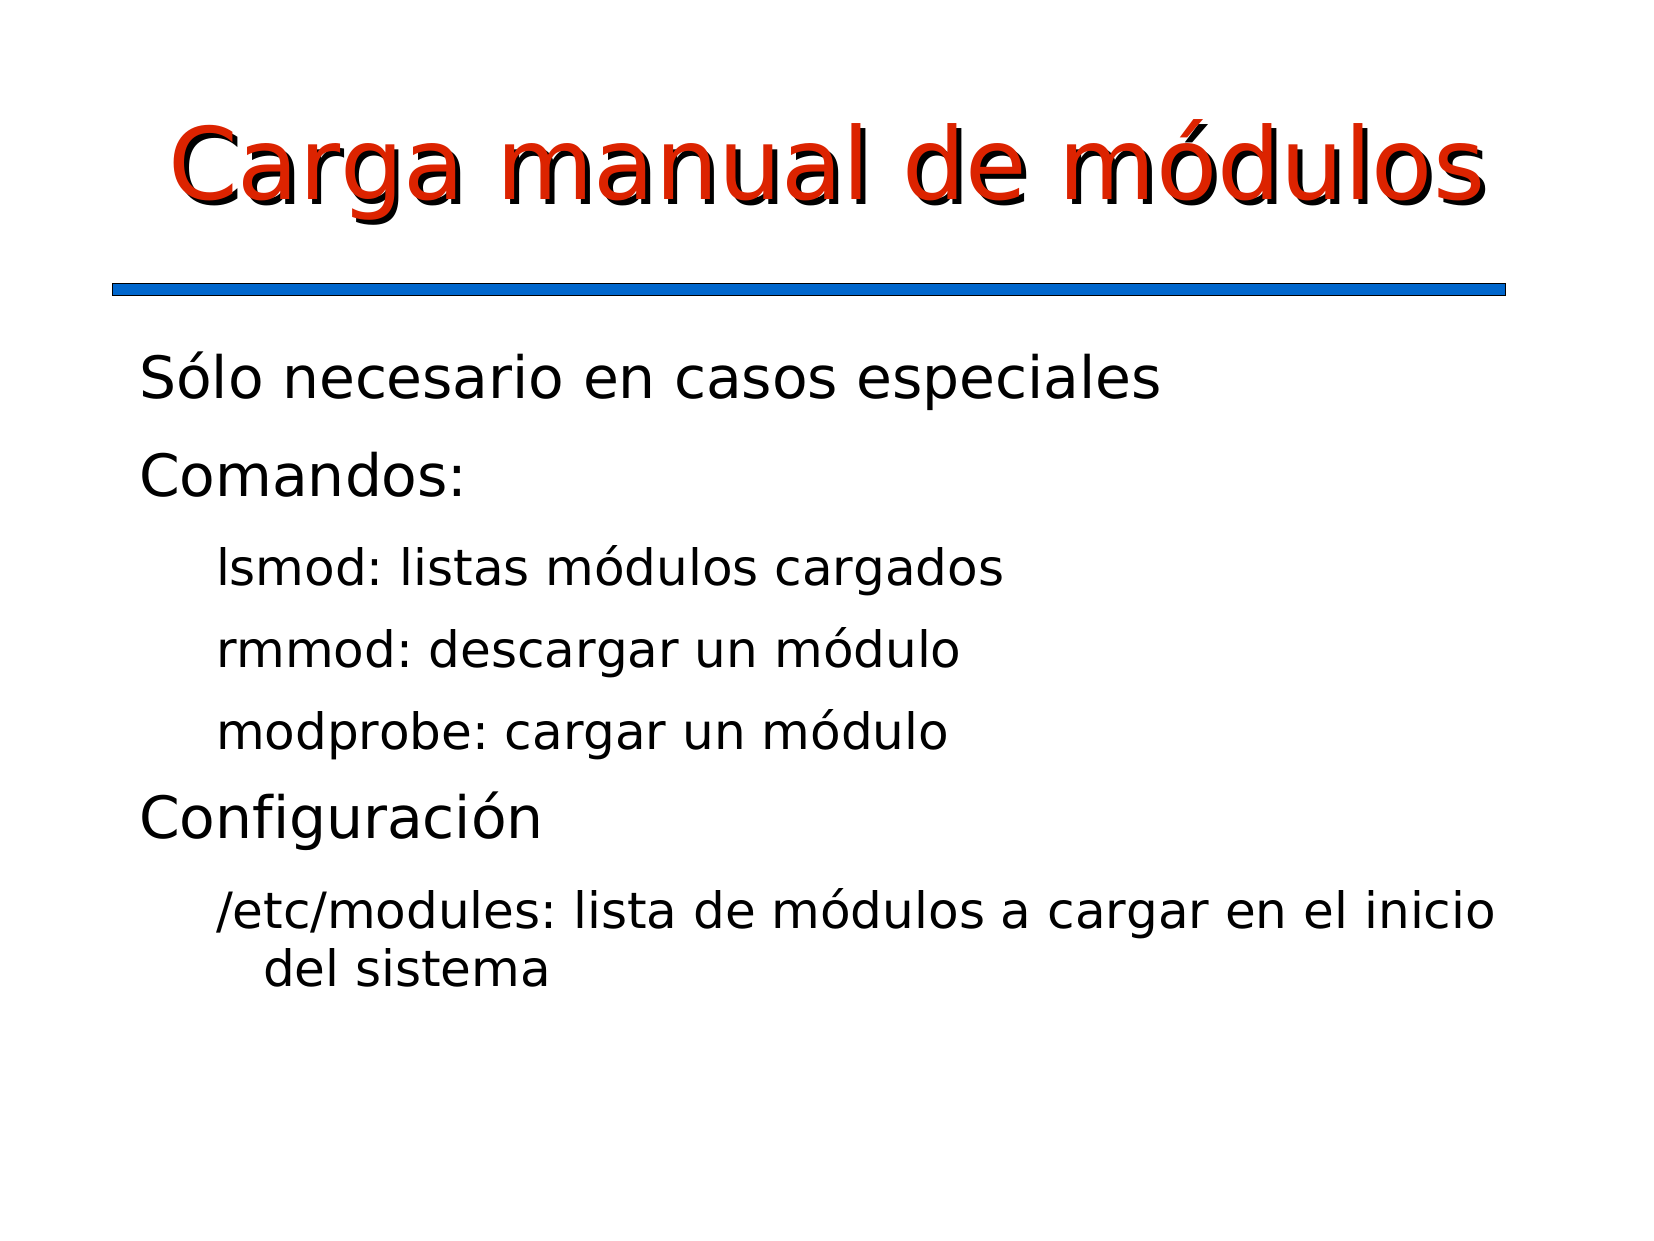

# Carga manual de módulos
Sólo necesario en casos especiales
Comandos:
lsmod: listas módulos cargados
rmmod: descargar un módulo
modprobe: cargar un módulo
Configuración
/etc/modules: lista de módulos a cargar en el inicio del sistema